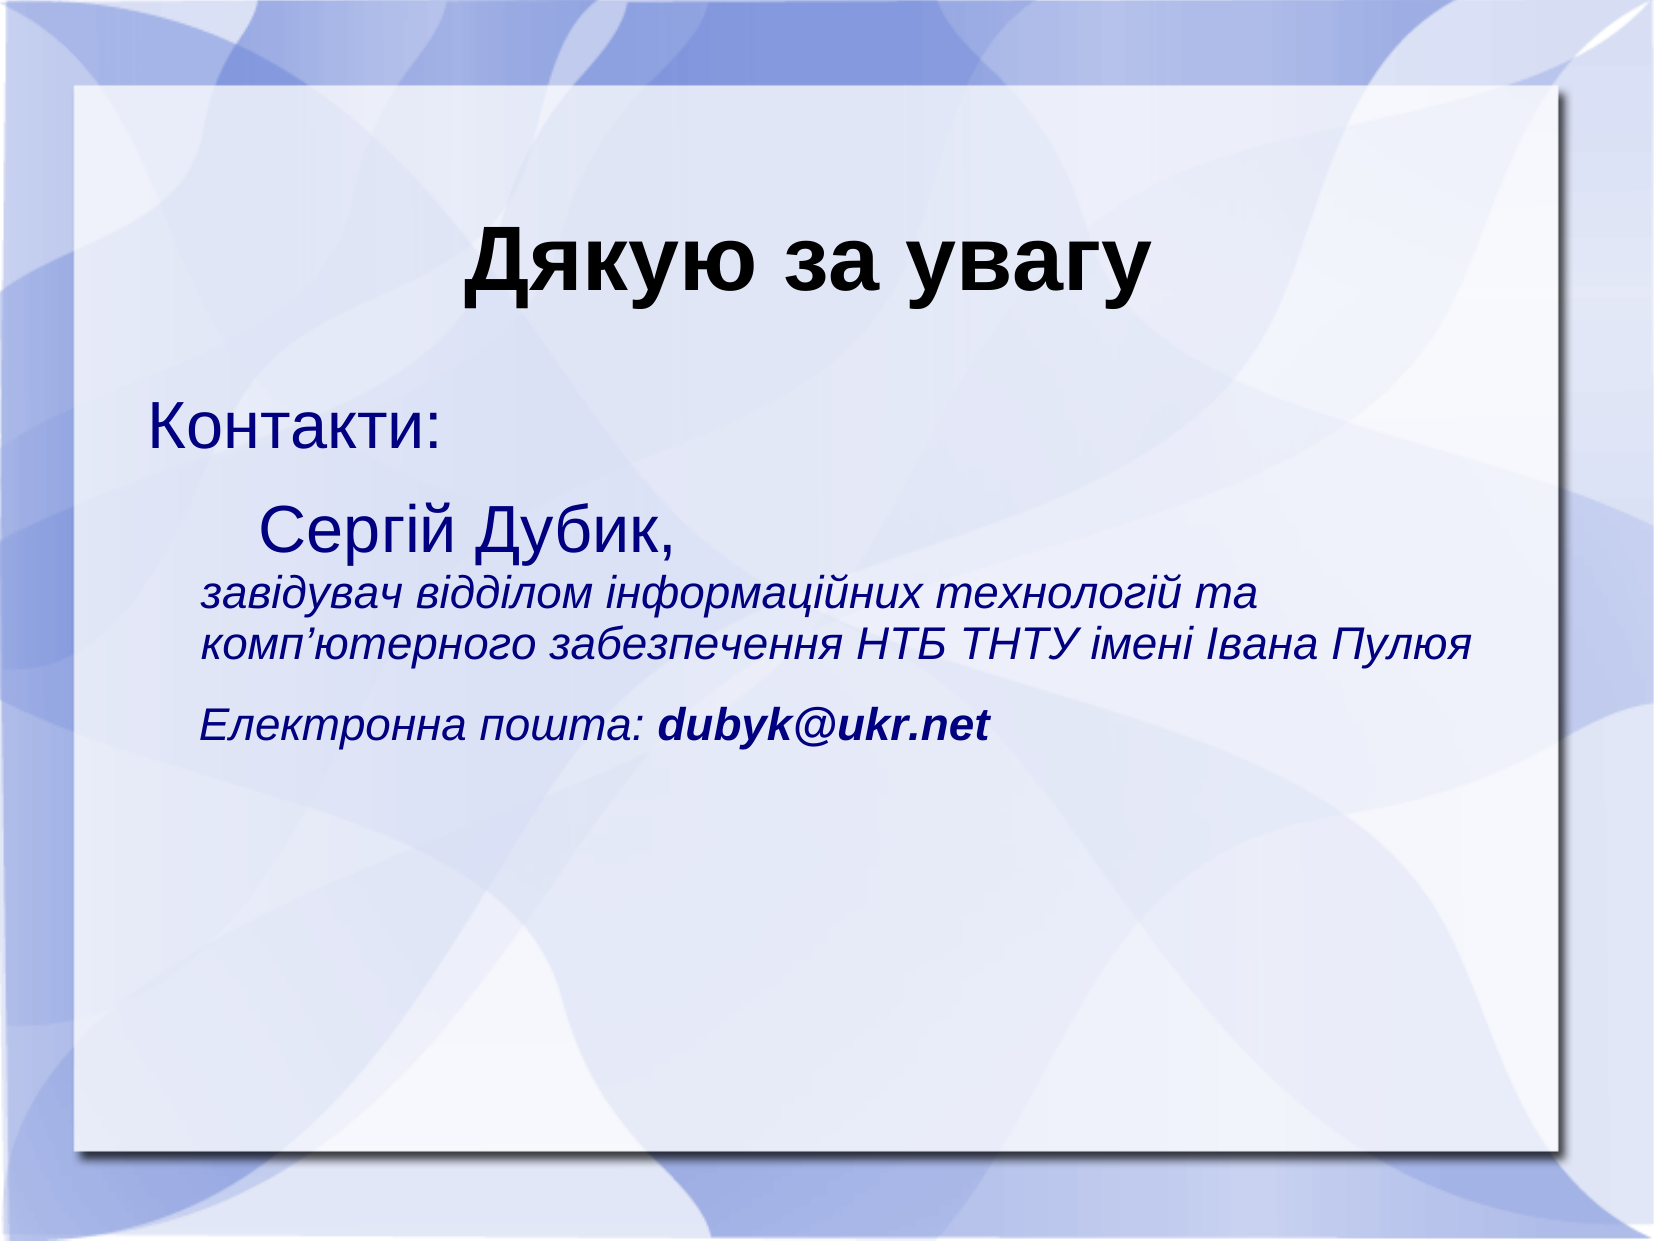

# Дякую за увагу
Контакти:
 Сергій Дубик,
завідувач відділом інформаційних технологій та комп’ютерного забезпечення НТБ ТНТУ імені Івана Пулюя
 Електронна пошта: dubyk@ukr.net